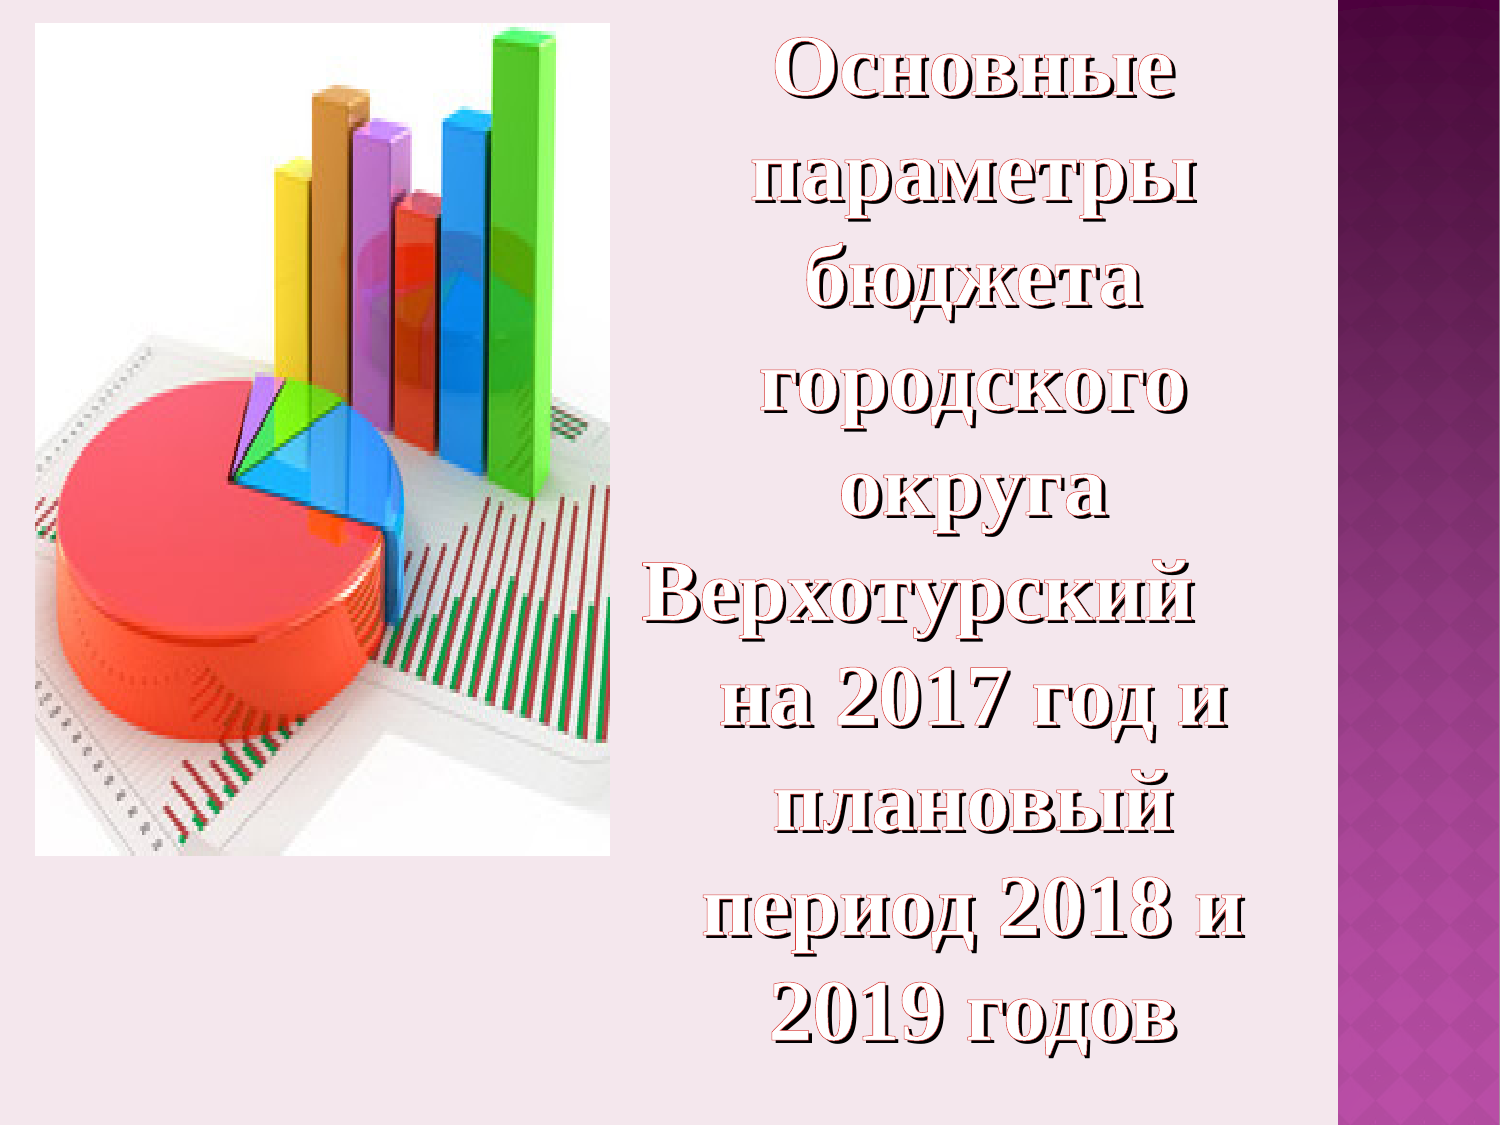

Основные параметры бюджета городского округа Верхотурский на 2017 год и плановый период 2018 и 2019 годов